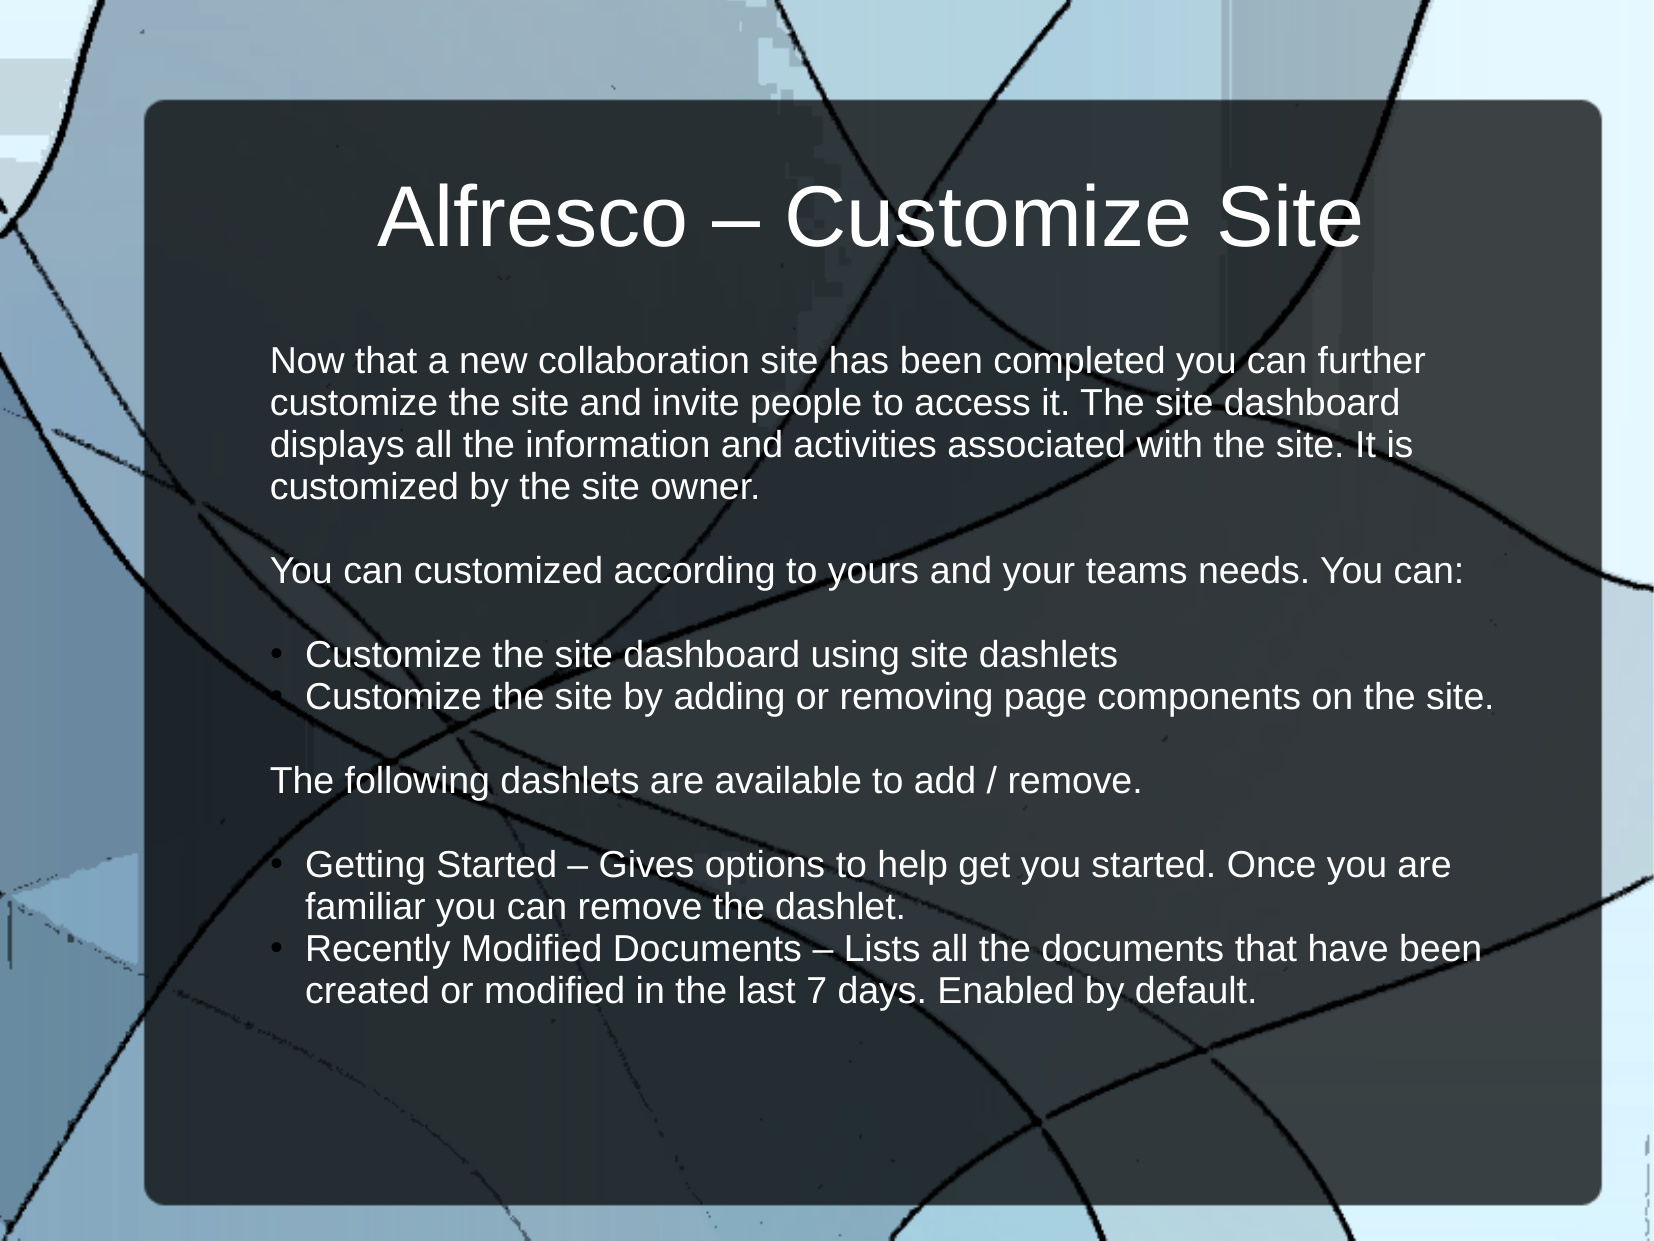

# Alfresco – Customize Site
Now that a new collaboration site has been completed you can further customize the site and invite people to access it. The site dashboard displays all the information and activities associated with the site. It is customized by the site owner.
You can customized according to yours and your teams needs. You can:
Customize the site dashboard using site dashlets
Customize the site by adding or removing page components on the site.
The following dashlets are available to add / remove.
Getting Started – Gives options to help get you started. Once you are familiar you can remove the dashlet.
Recently Modified Documents – Lists all the documents that have been created or modified in the last 7 days. Enabled by default.